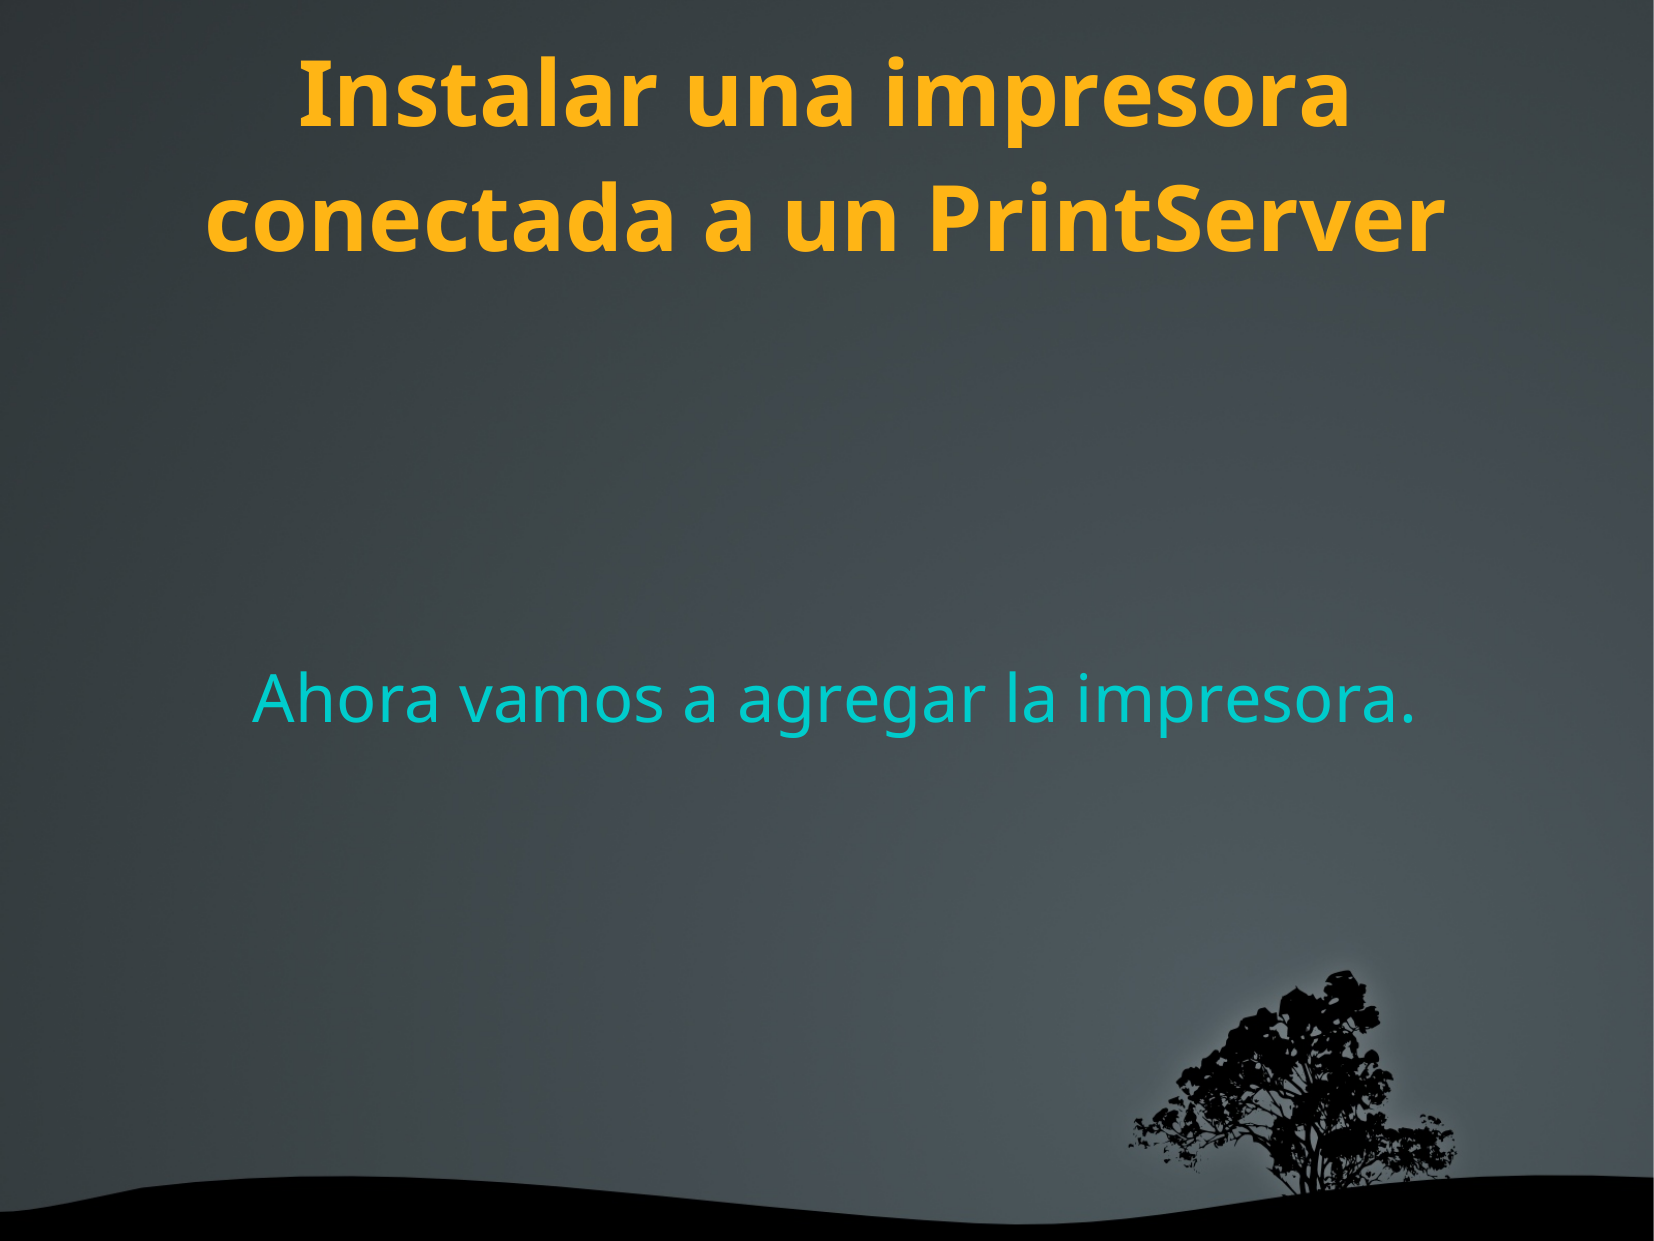

# Instalar una impresora conectada a un PrintServer
Ahora vamos a agregar la impresora.